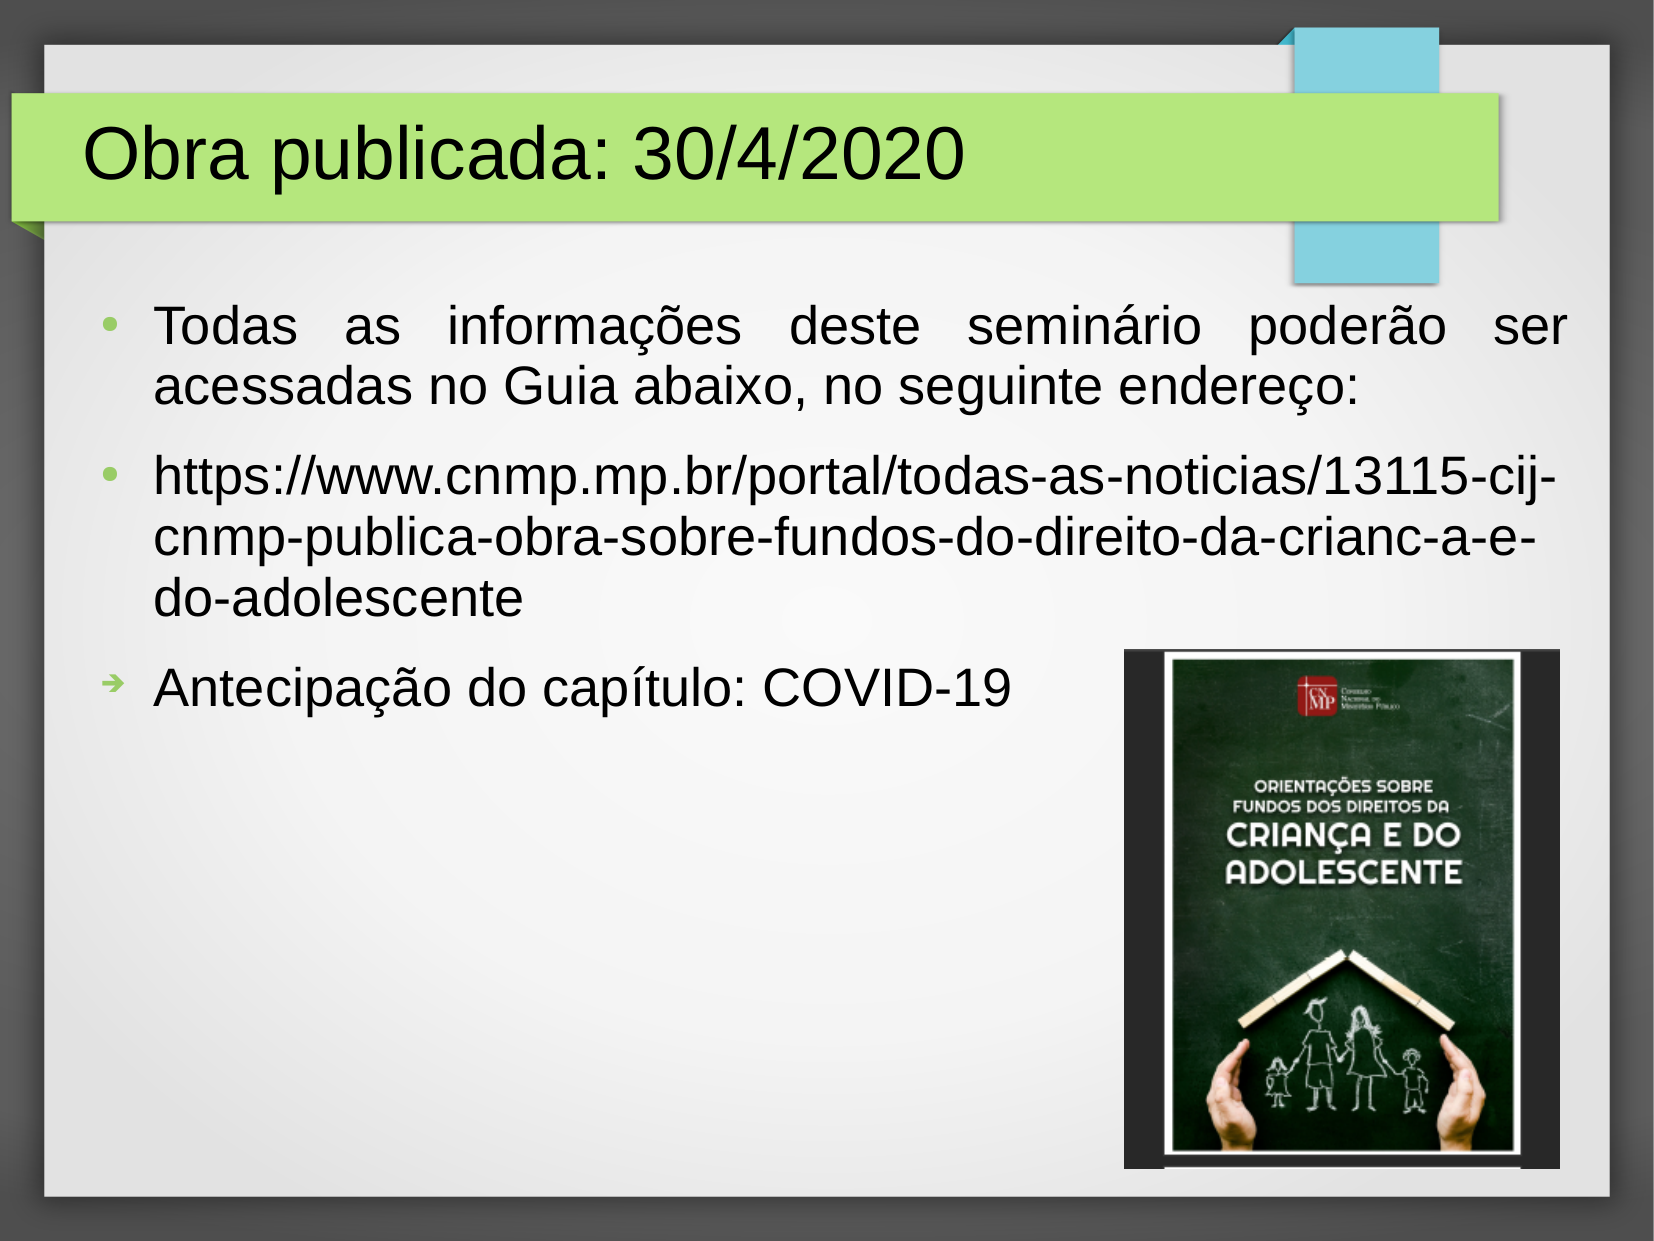

# Obra publicada: 30/4/2020
Todas as informações deste seminário poderão ser acessadas no Guia abaixo, no seguinte endereço:
https://www.cnmp.mp.br/portal/todas-as-noticias/13115-cij-cnmp-publica-obra-sobre-fundos-do-direito-da-crianc-a-e-do-adolescente
Antecipação do capítulo: COVID-19